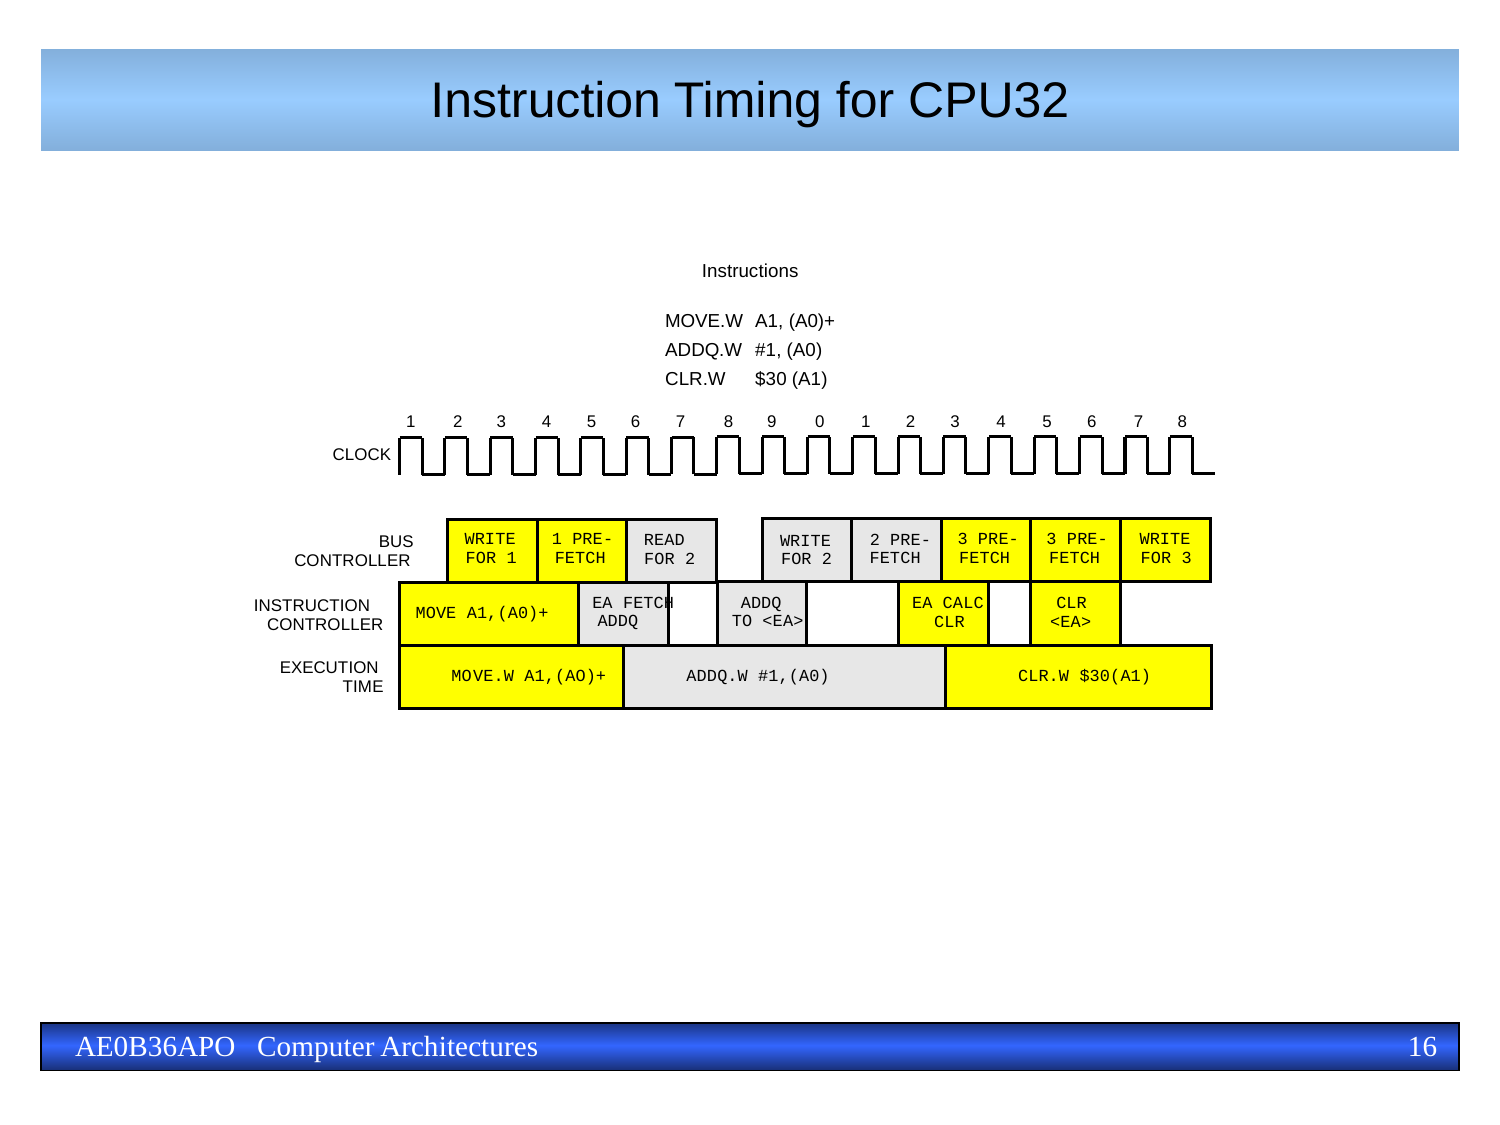

# Instruction Timing for CPU32
Instructions
MOVE.W	A1, (A0)+
ADDQ.W	#1, (A0)
CLR.W	$30 (A1)
1
2
3
4
5
6
7
8
9
0
1
2
3
4
5
6
7
8
CLOCK
3 PRE-
WRITE
3 PRE-
WRITE
1 PRE-
2 PRE-
READ
BUS
WRITE
FETCH
FETCH
FOR 3
FOR 1
FETCH
FETCH
FOR 2
FOR 2
CONTROLLER
EA FETCH
ADDQ
EA CALC
CLR
INSTRUCTION
MOVE A1,(A0)+
ADDQ
TO <EA>
CLR
<EA>
CONTROLLER
EXECUTION
CLR.W $30(A1)
MO
VE.W A1,(AO)+
ADDQ.W #1,(A0)
TIME
AE0B36APO Computer Architectures
16